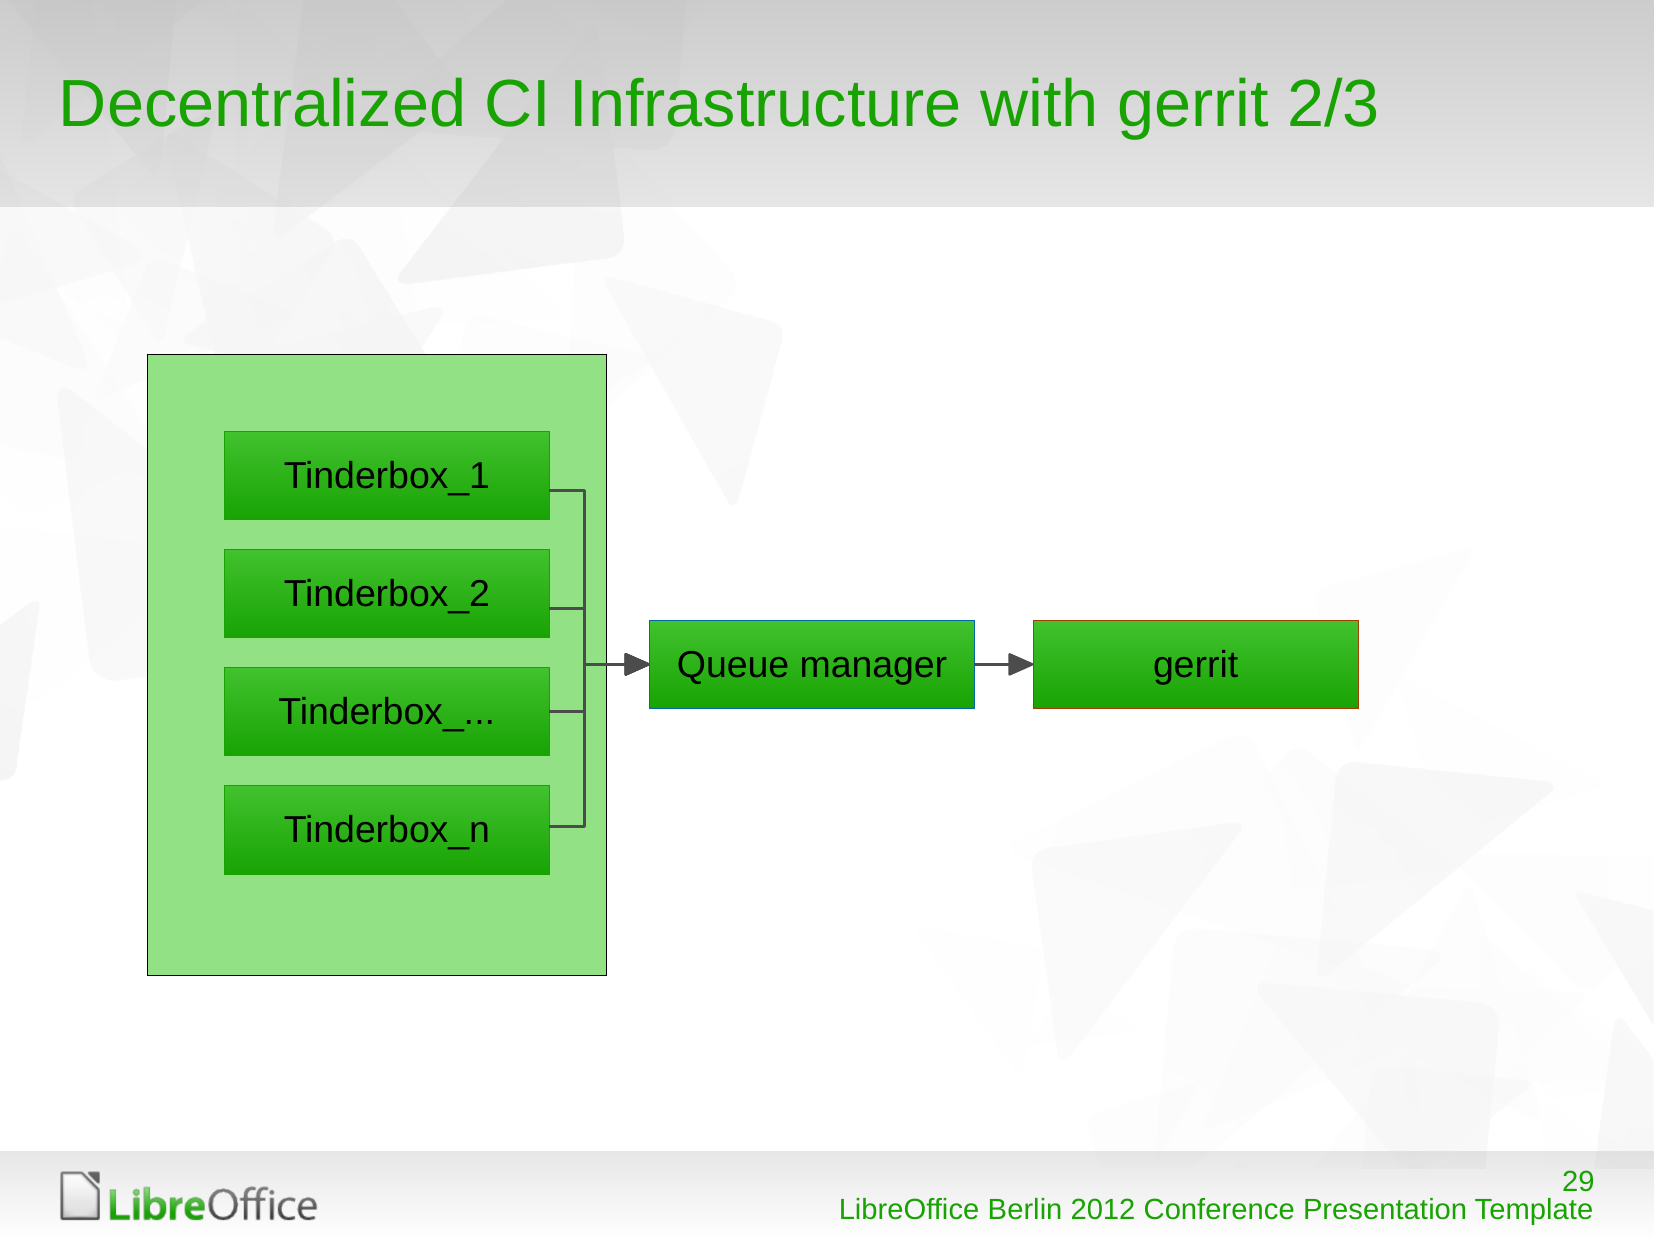

# Decentralized CI Infrastructure with gerrit 2/3
Tinderbox_1
Tinderbox_2
Queue manager
gerrit
Tinderbox_...
Tinderbox_n
29
LibreOffice Berlin 2012 Conference Presentation Template